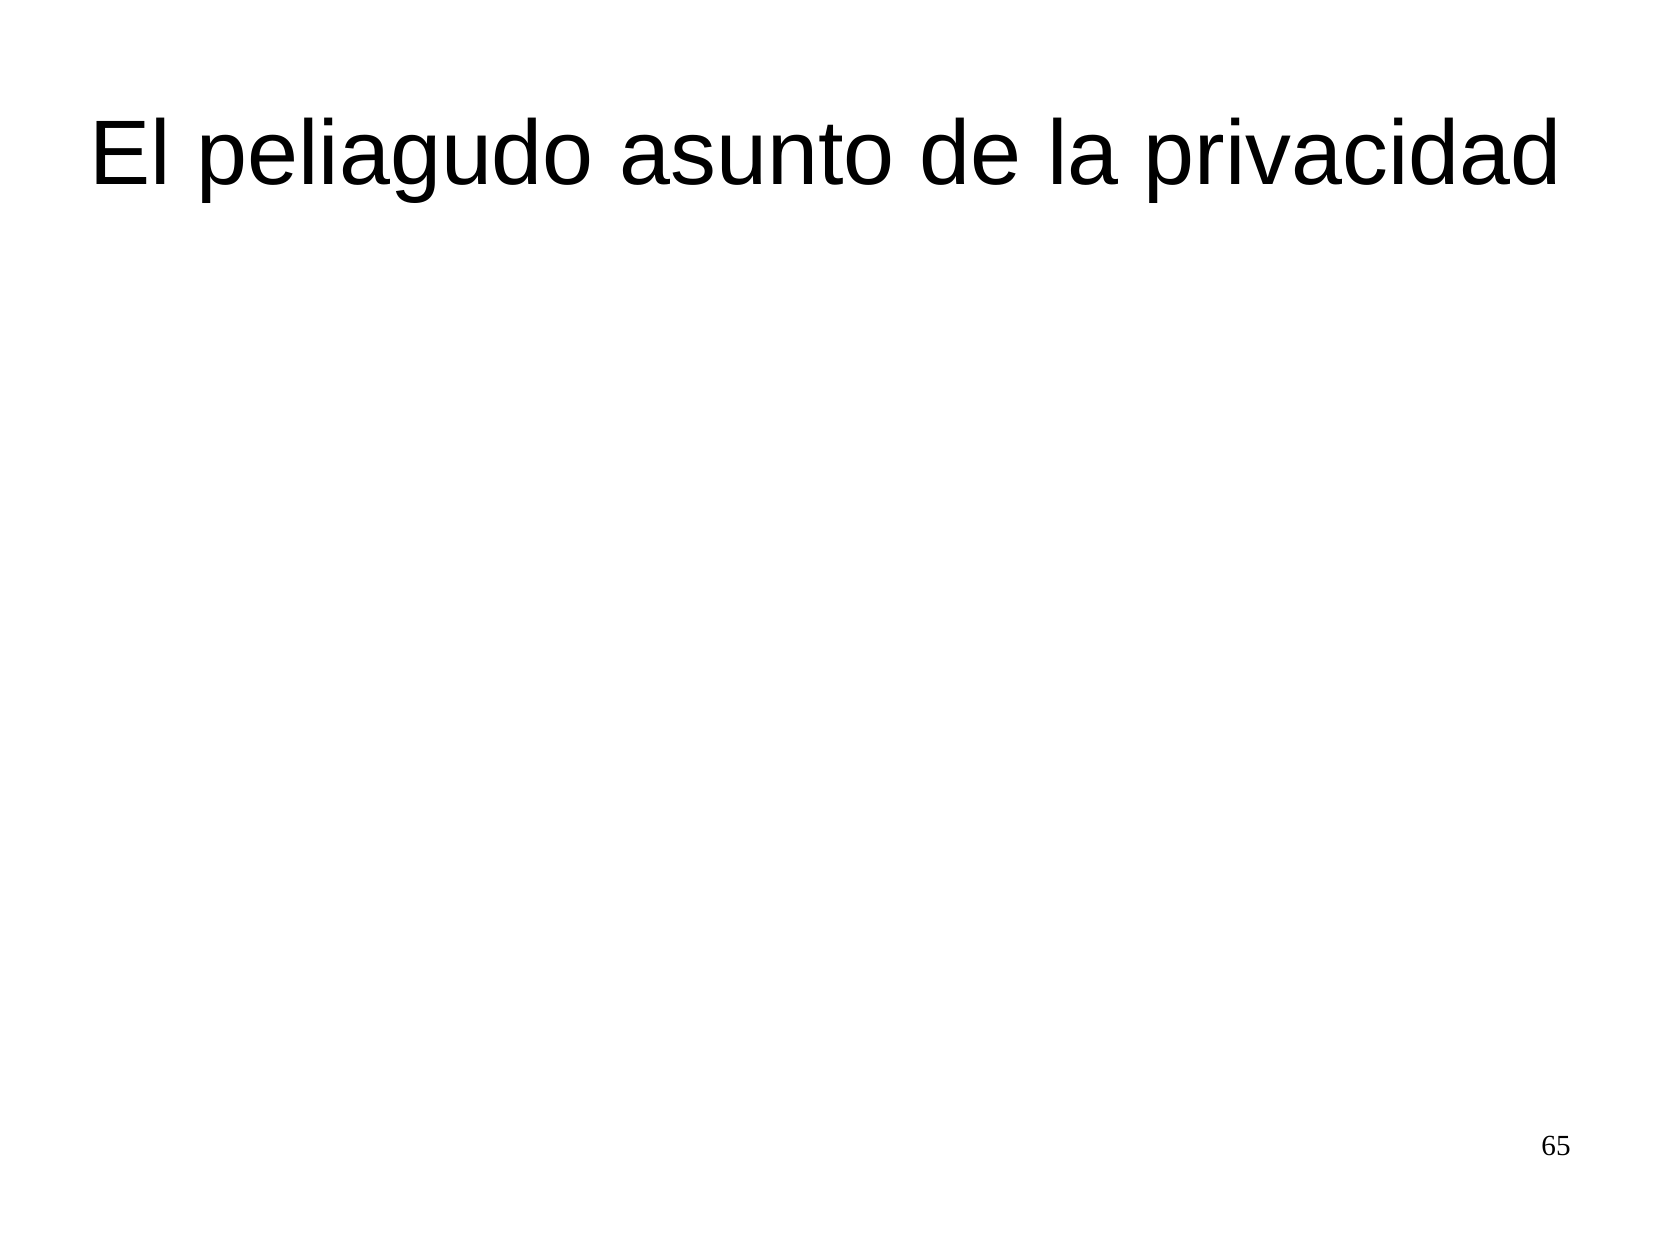

# El peliagudo asunto de la privacidad
65